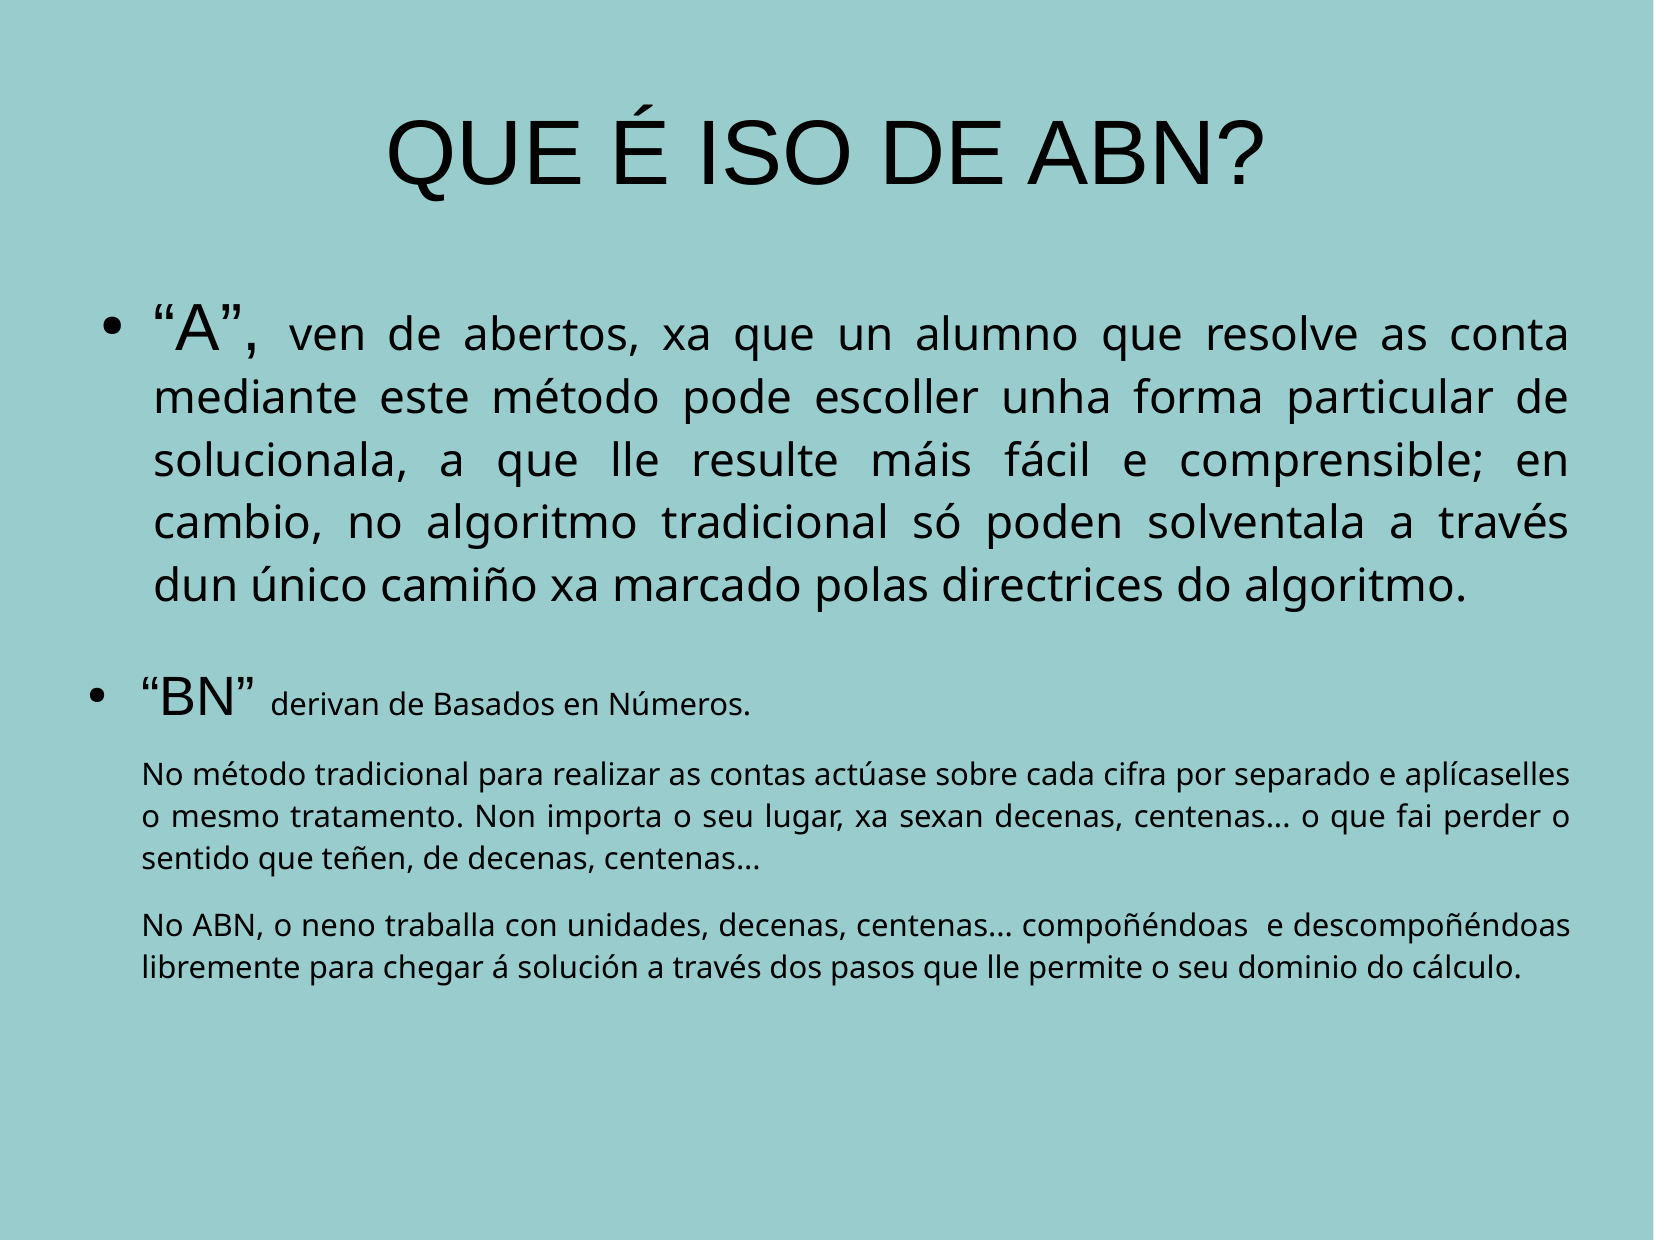

# QUE É ISO DE ABN?
“A”, ven de abertos, xa que un alumno que resolve as conta mediante este método pode escoller unha forma particular de solucionala, a que lle resulte máis fácil e comprensible; en cambio, no algoritmo tradicional só poden solventala a través dun único camiño xa marcado polas directrices do algoritmo.
“BN” derivan de Basados en Números.
No método tradicional para realizar as contas actúase sobre cada cifra por separado e aplícaselles o mesmo tratamento. Non importa o seu lugar, xa sexan decenas, centenas... o que fai perder o sentido que teñen, de decenas, centenas...
No ABN, o neno traballa con unidades, decenas, centenas... compoñéndoas e descompoñéndoas libremente para chegar á solución a través dos pasos que lle permite o seu dominio do cálculo.